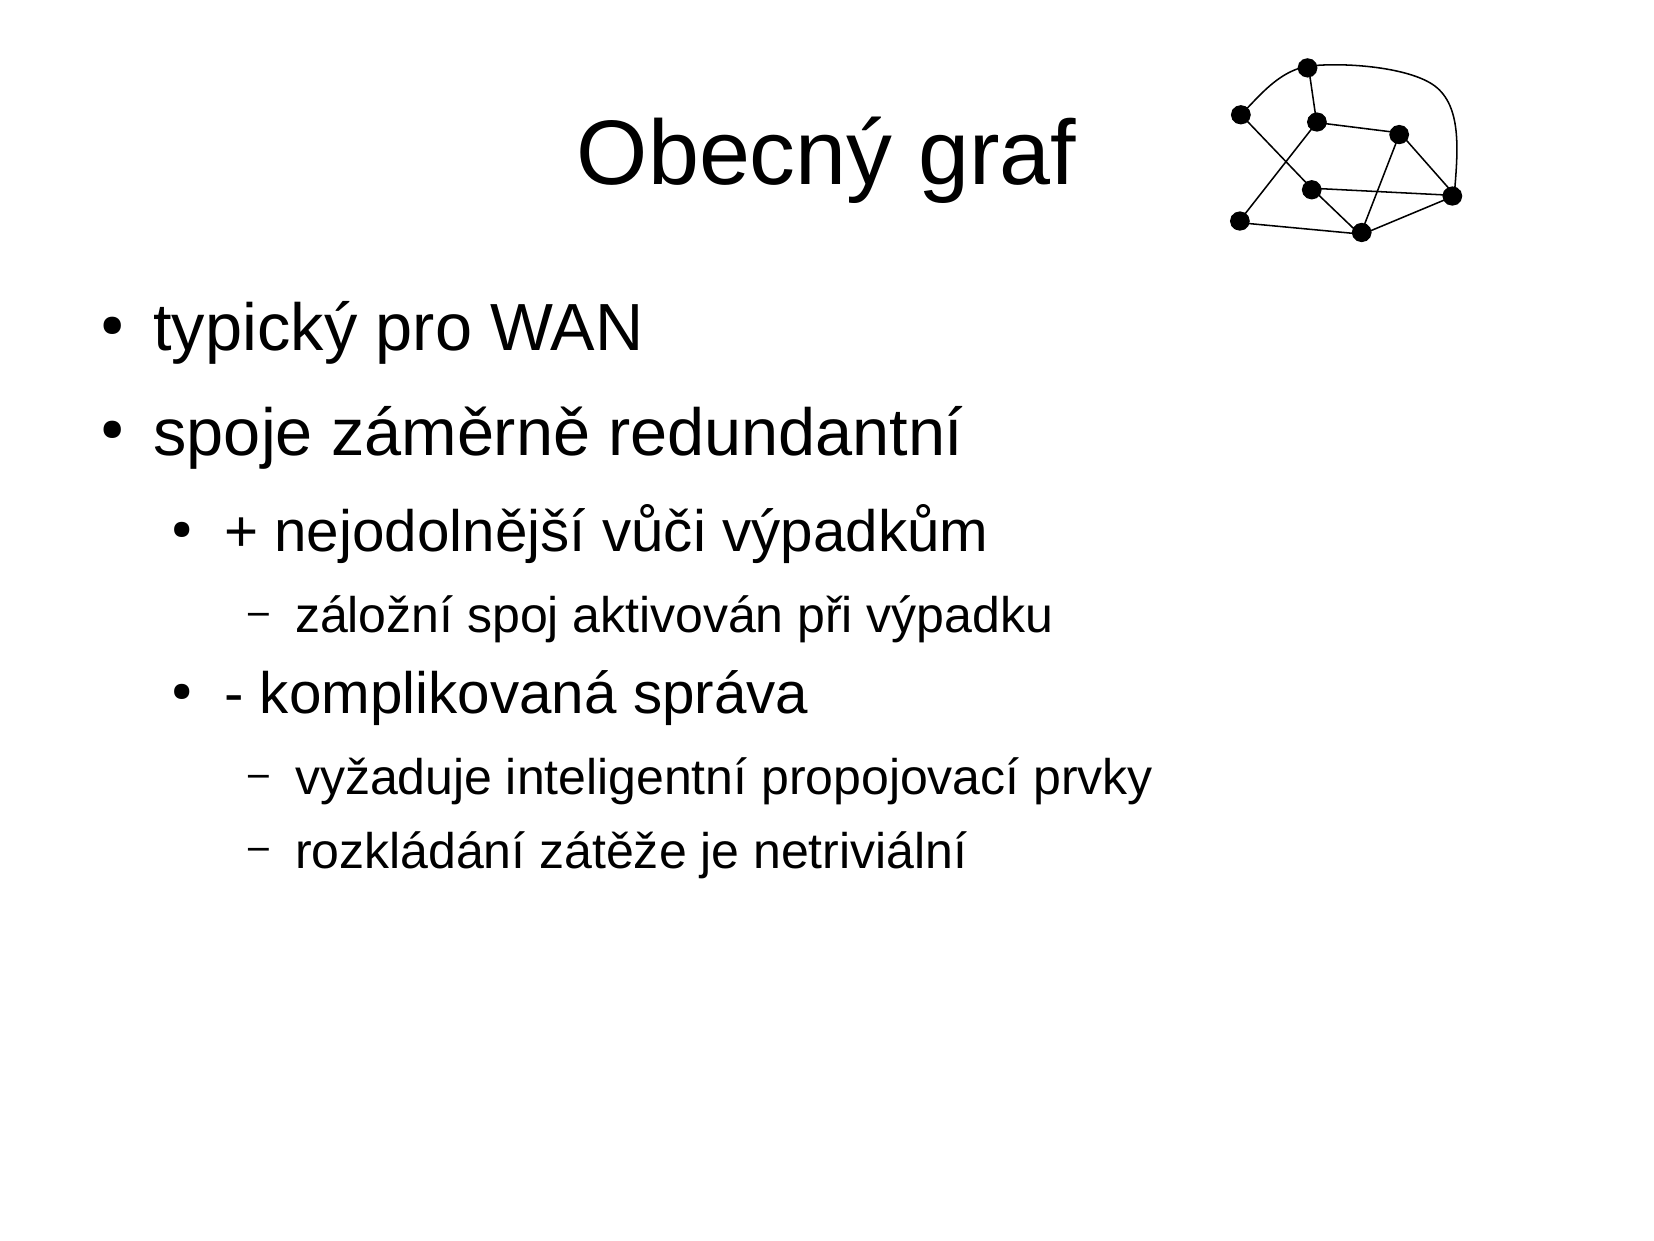

# Obecný graf
typický pro WAN
spoje záměrně redundantní
+ nejodolnější vůči výpadkům
záložní spoj aktivován při výpadku
- komplikovaná správa
vyžaduje inteligentní propojovací prvky
rozkládání zátěže je netriviální